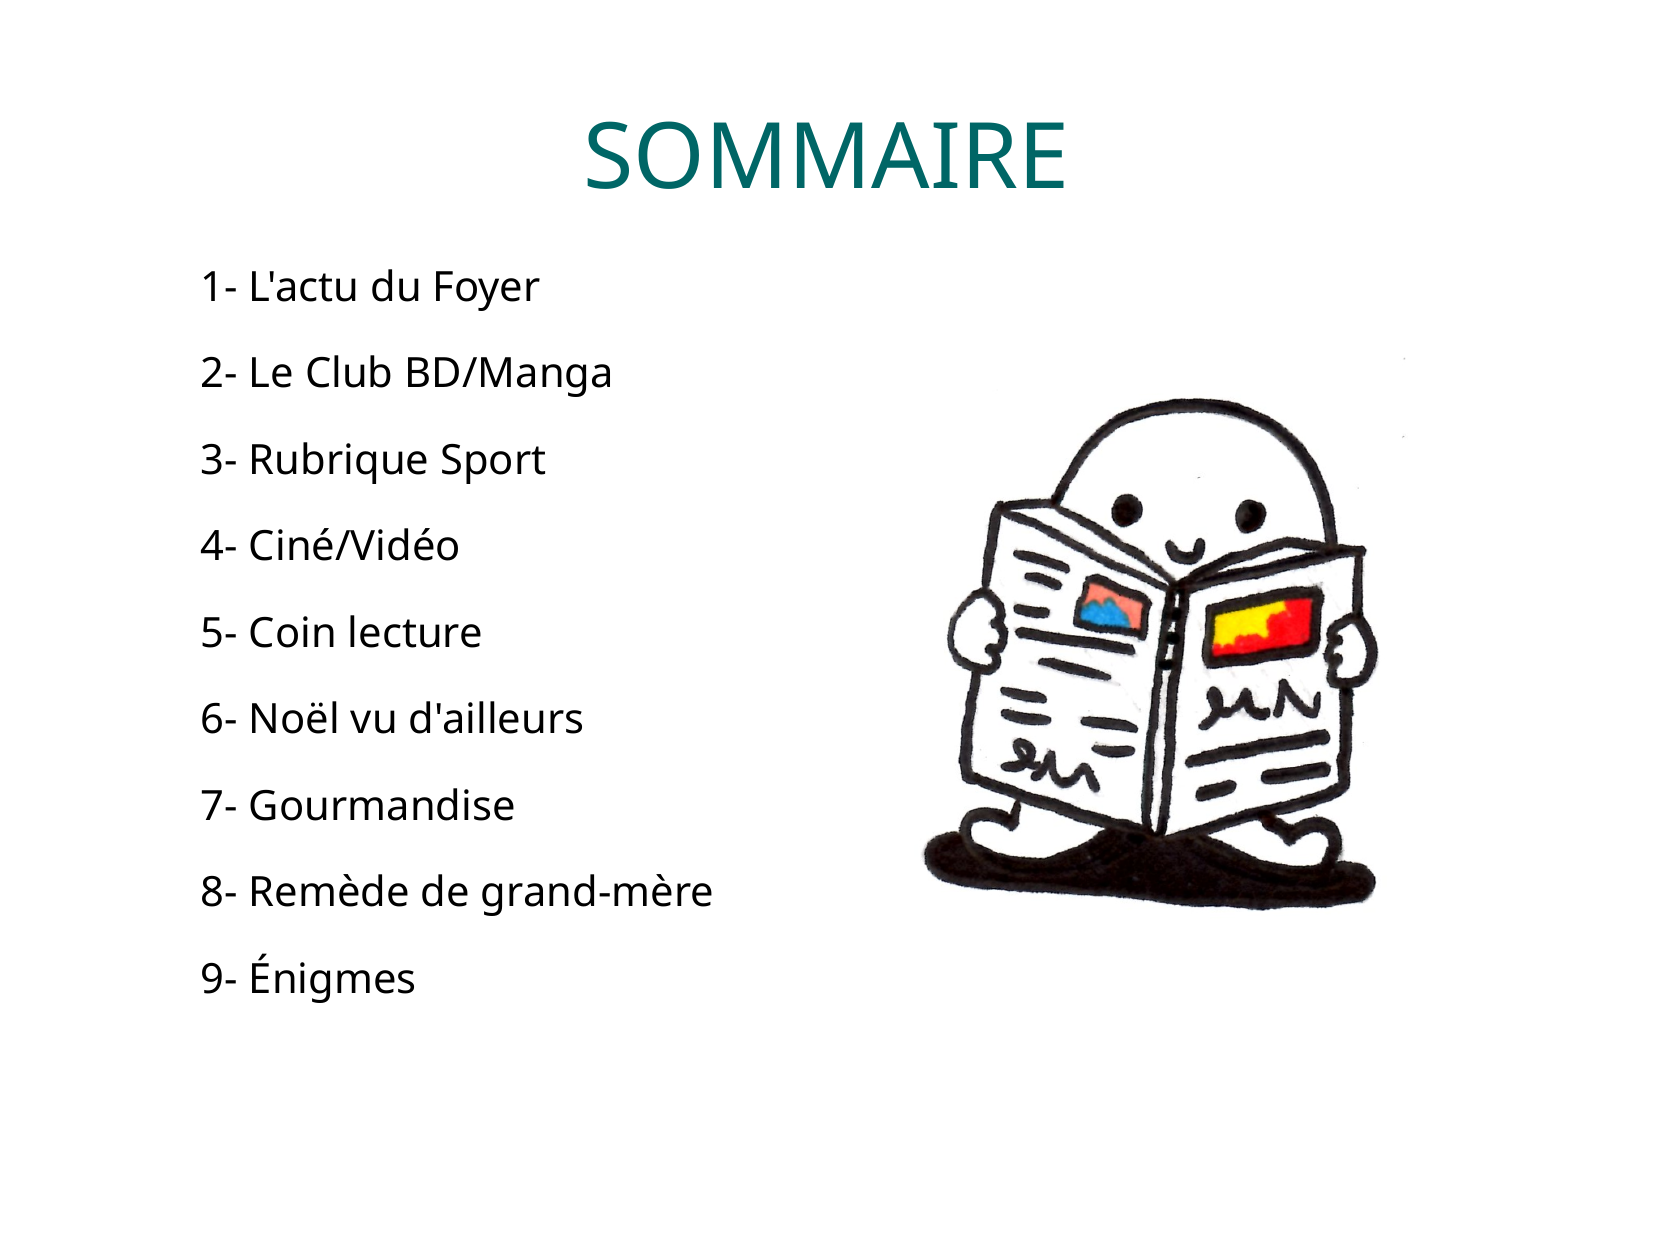

# SOMMAIRE
1- L'actu du Foyer
2- Le Club BD/Manga
3- Rubrique Sport
4- Ciné/Vidéo
5- Coin lecture
6- Noël vu d'ailleurs
7- Gourmandise
8- Remède de grand-mère
9- Énigmes